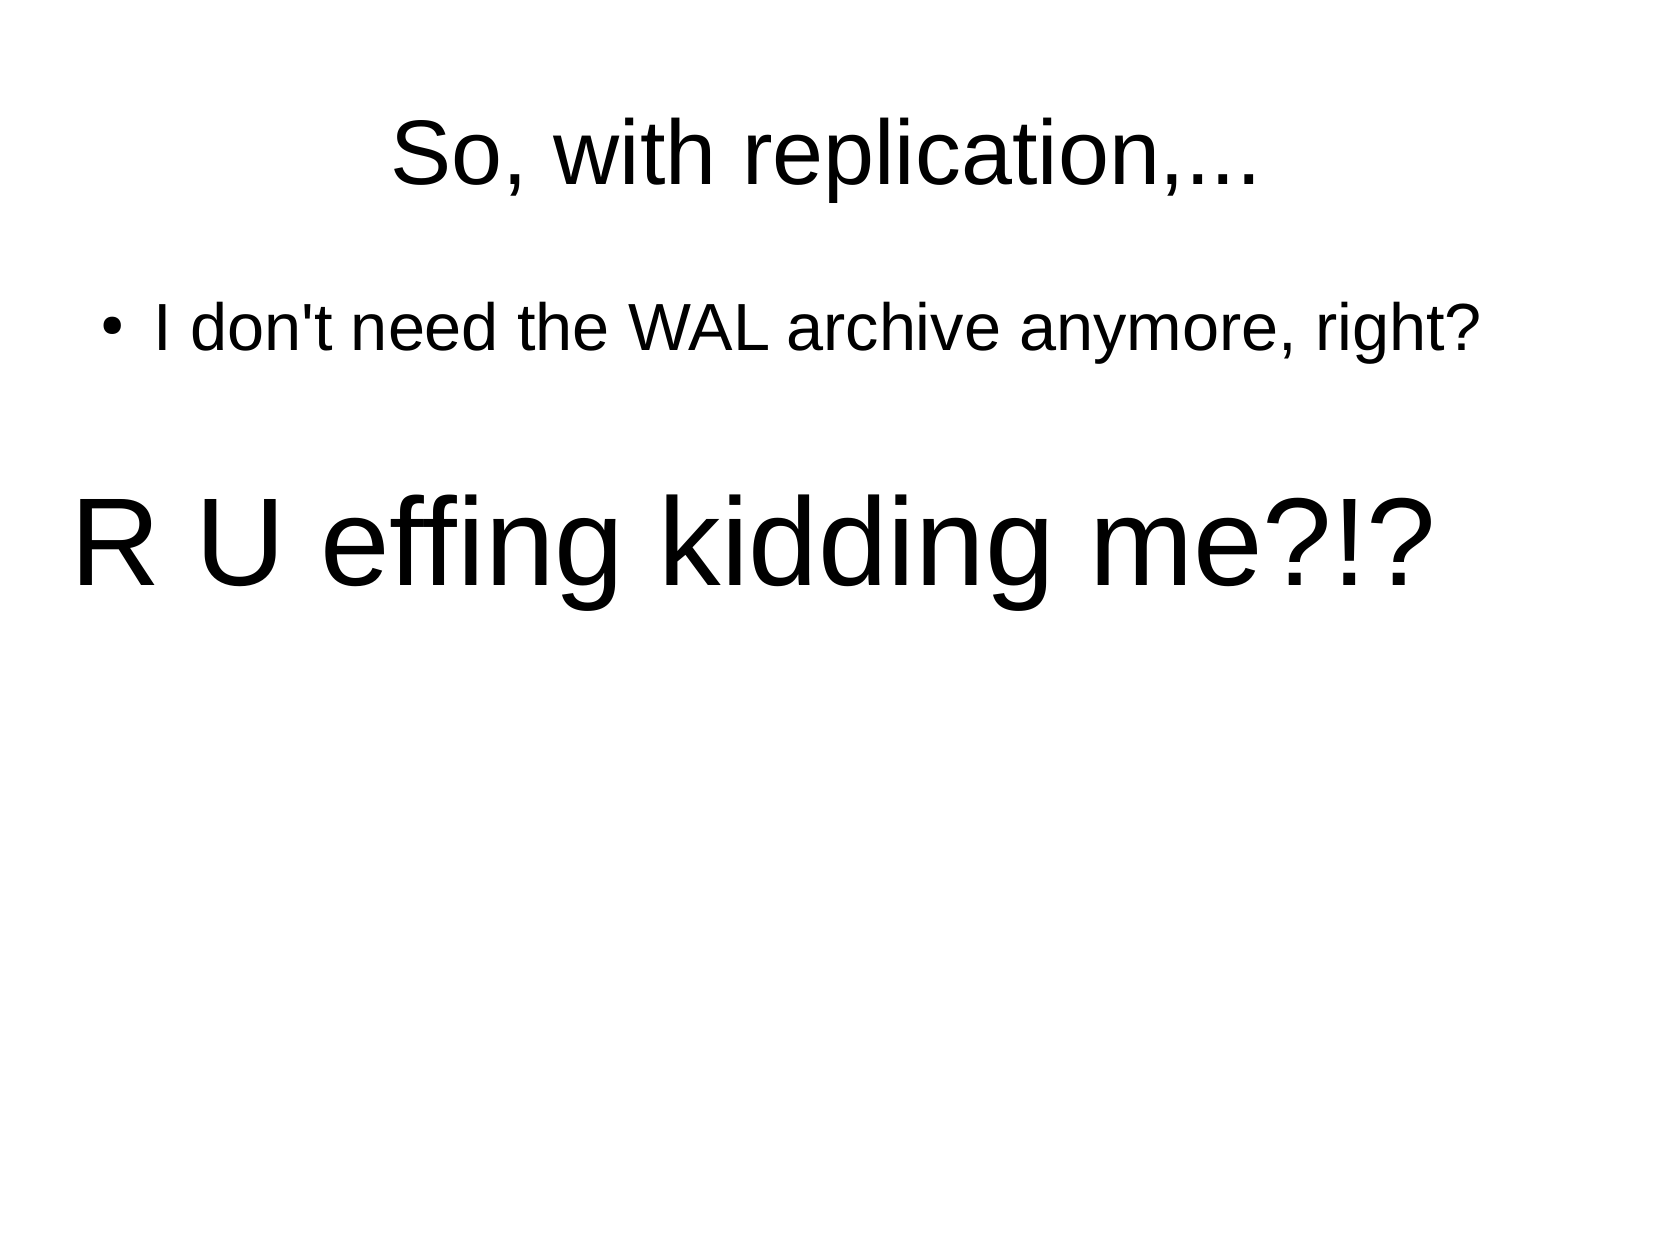

# So, with replication,...
I don't need the WAL archive anymore, right?
R U effing kidding me?!?